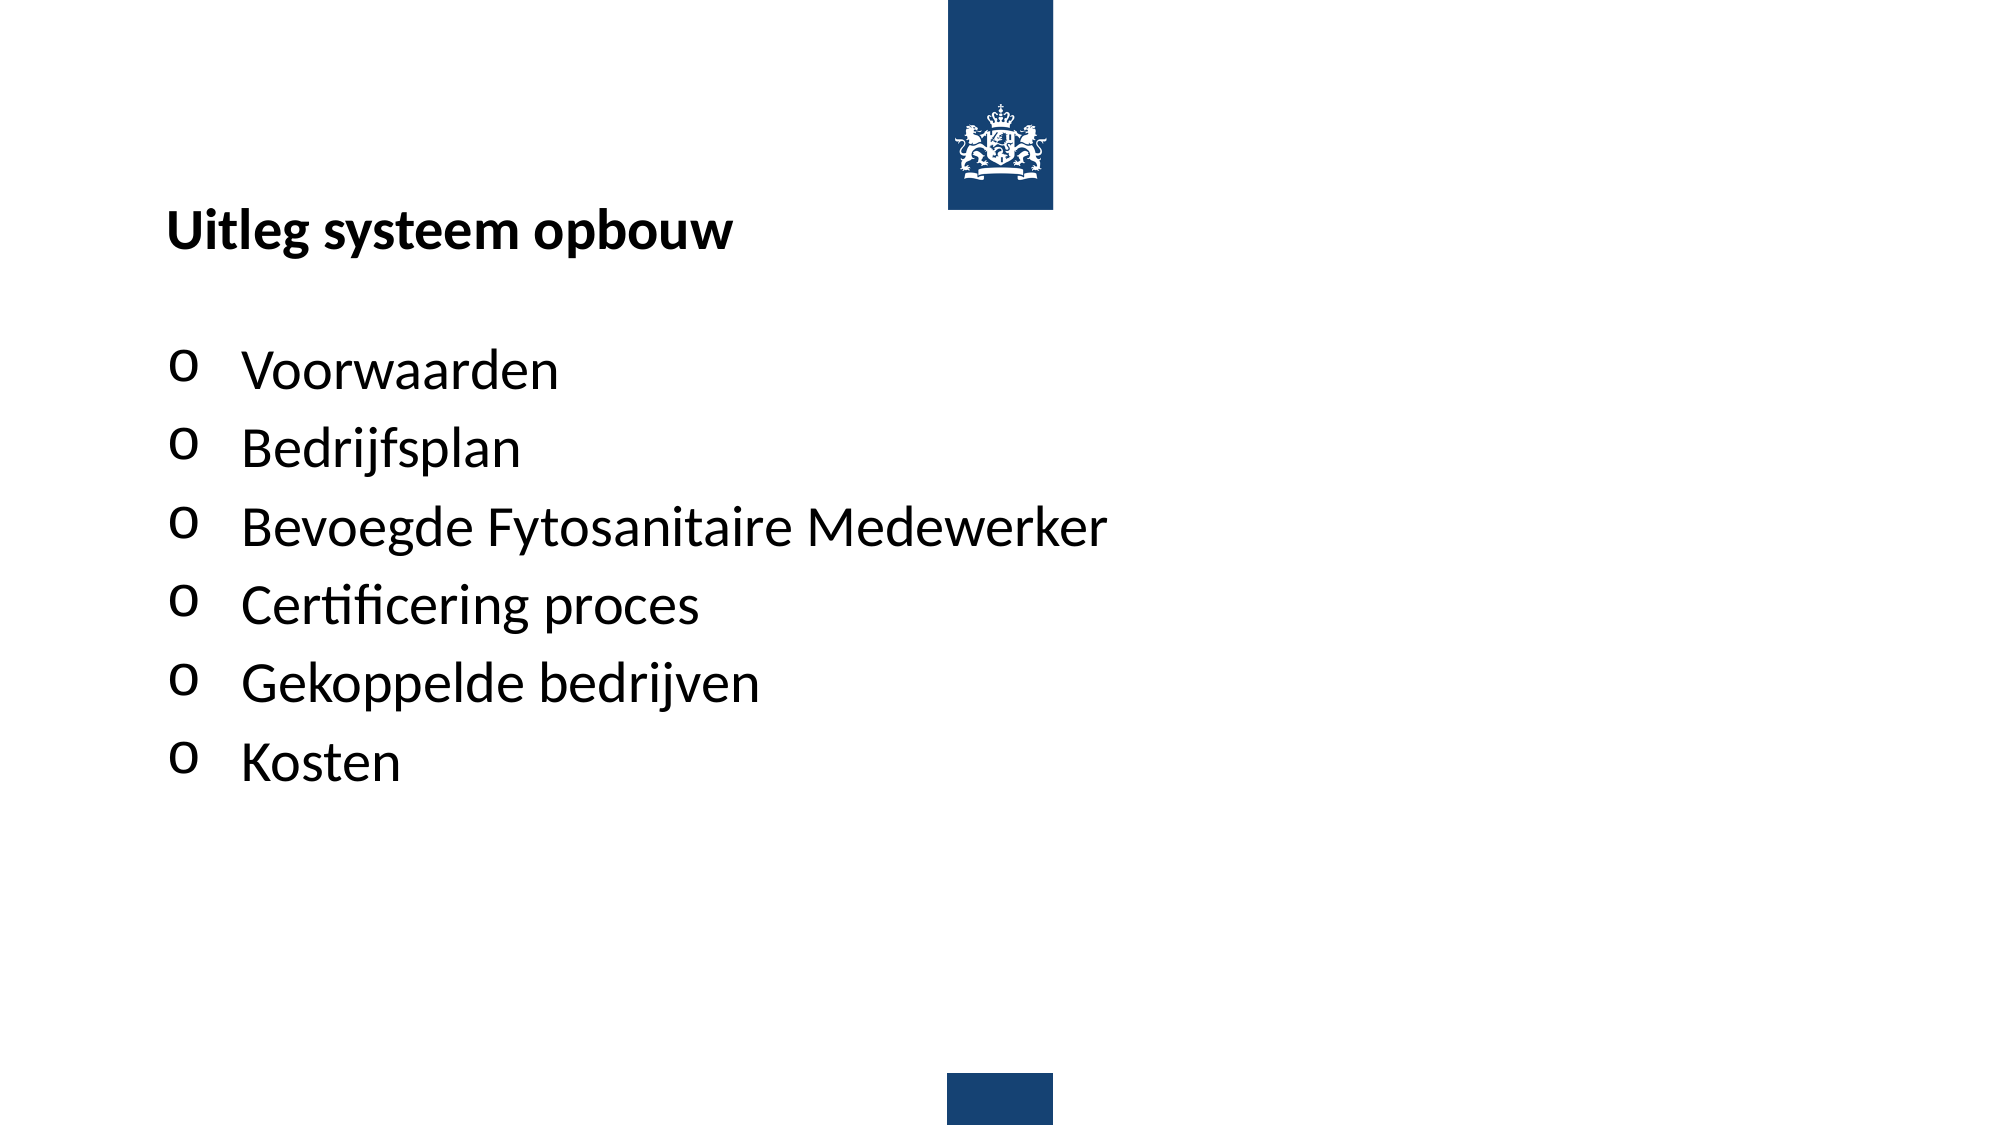

Uitleg systeem opbouw
Voorwaarden
Bedrijfsplan
Bevoegde Fytosanitaire Medewerker
Certificering proces
Gekoppelde bedrijven
Kosten
#